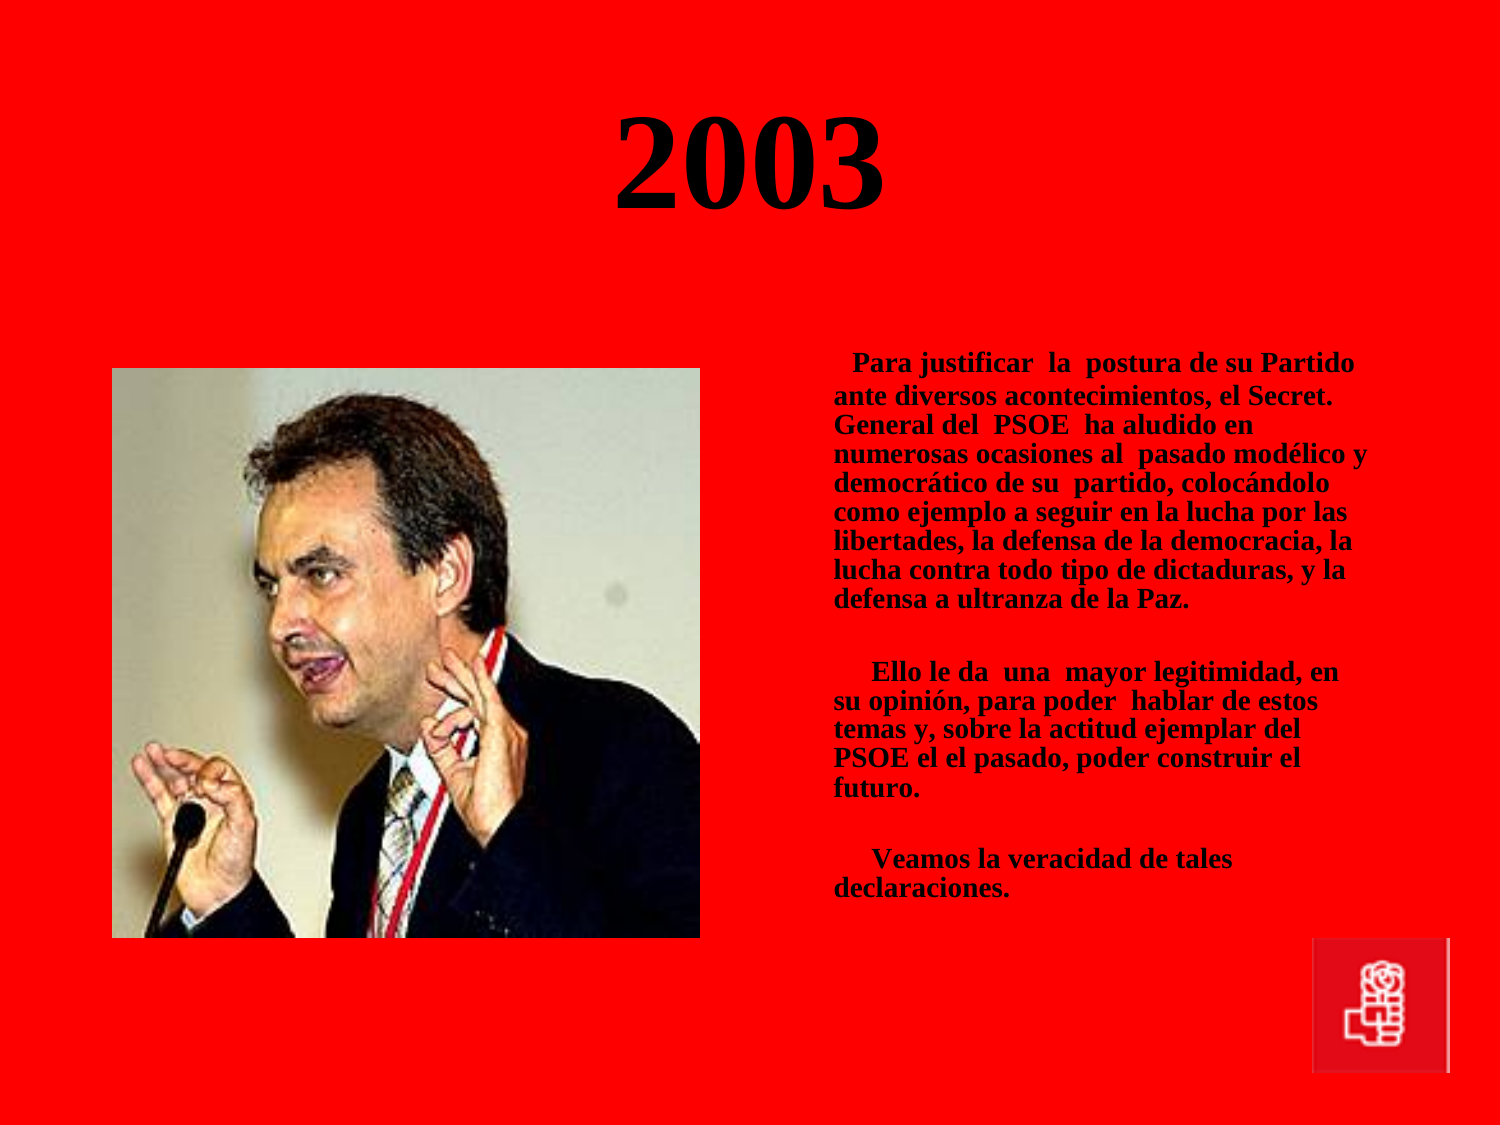

# 2003
 Para justificar la postura de su Partido ante diversos acontecimientos, el Secret. General del PSOE ha aludido en numerosas ocasiones al pasado modélico y democrático de su partido, colocándolo como ejemplo a seguir en la lucha por las libertades, la defensa de la democracia, la lucha contra todo tipo de dictaduras, y la defensa a ultranza de la Paz.
 Ello le da una mayor legitimidad, en su opinión, para poder hablar de estos temas y, sobre la actitud ejemplar del PSOE el el pasado, poder construir el futuro.
 Veamos la veracidad de tales declaraciones.